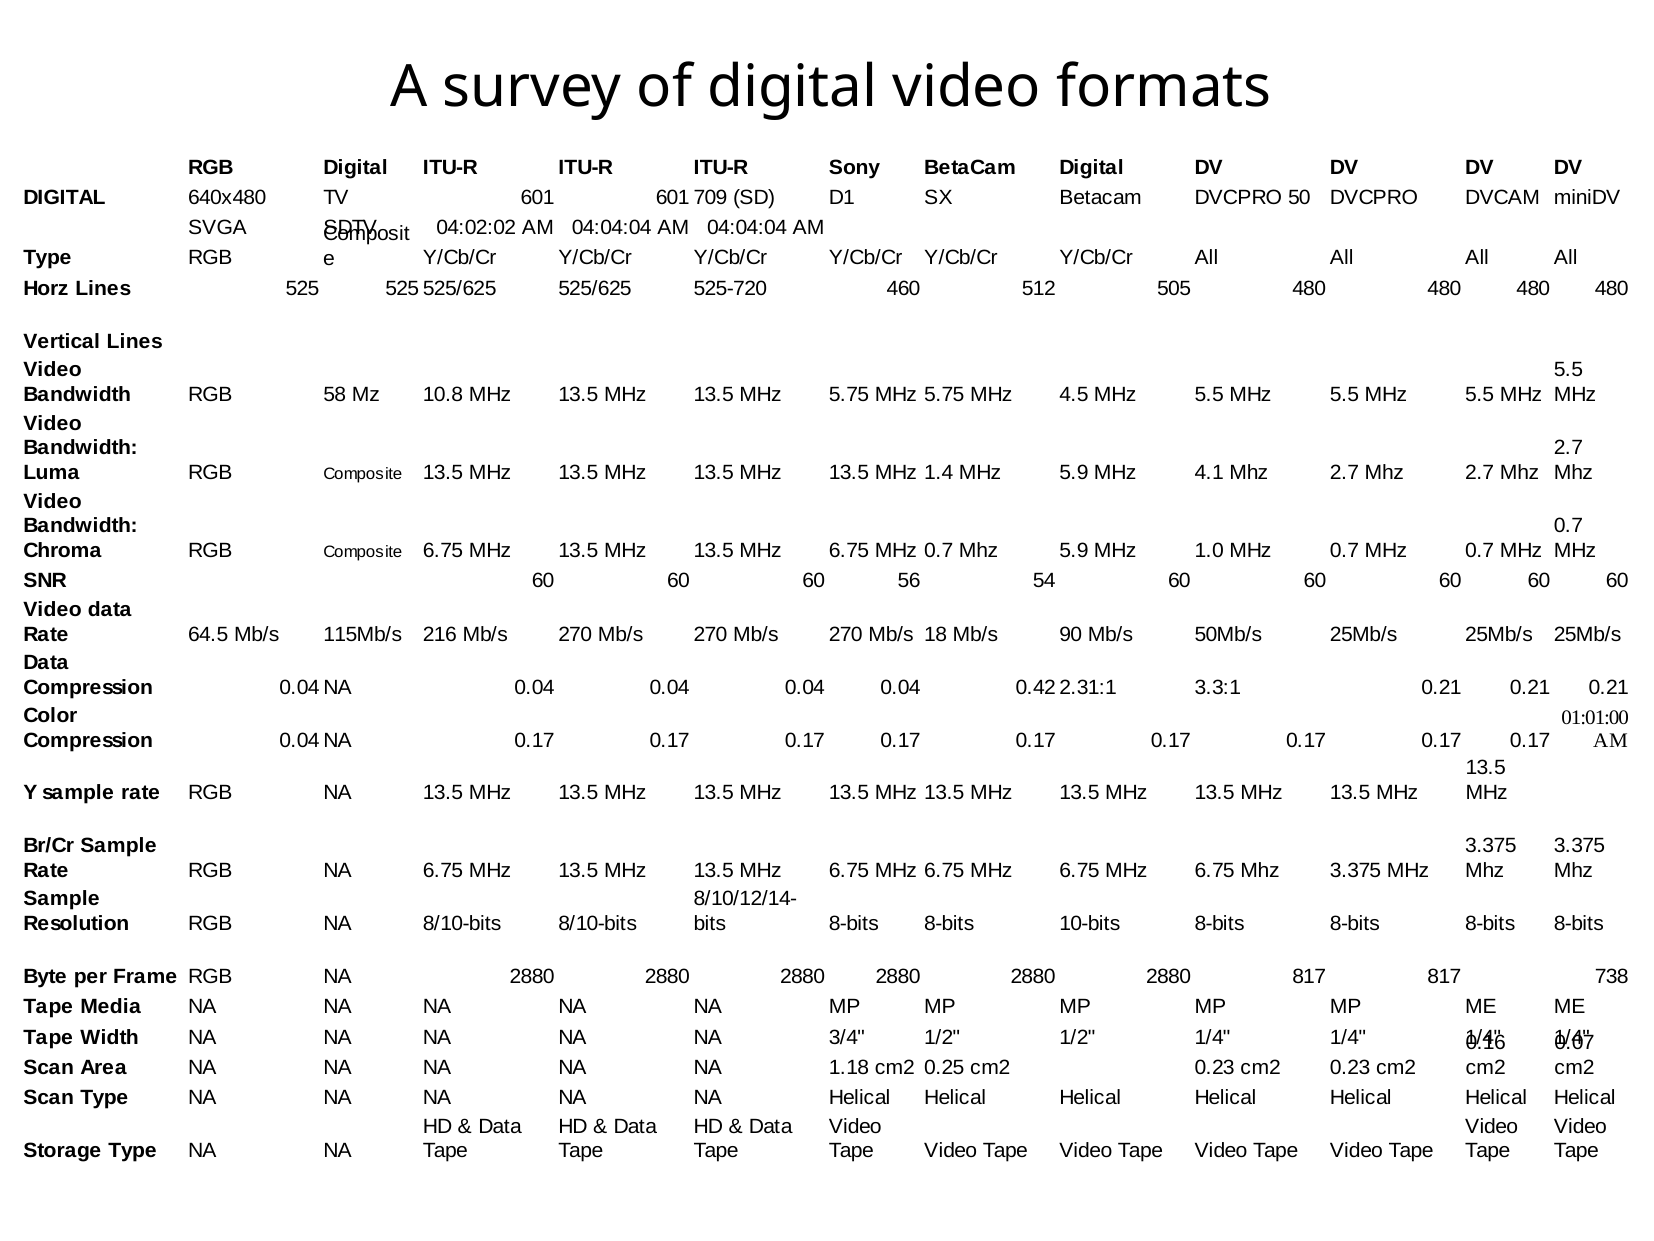

# A survey of digital video formats